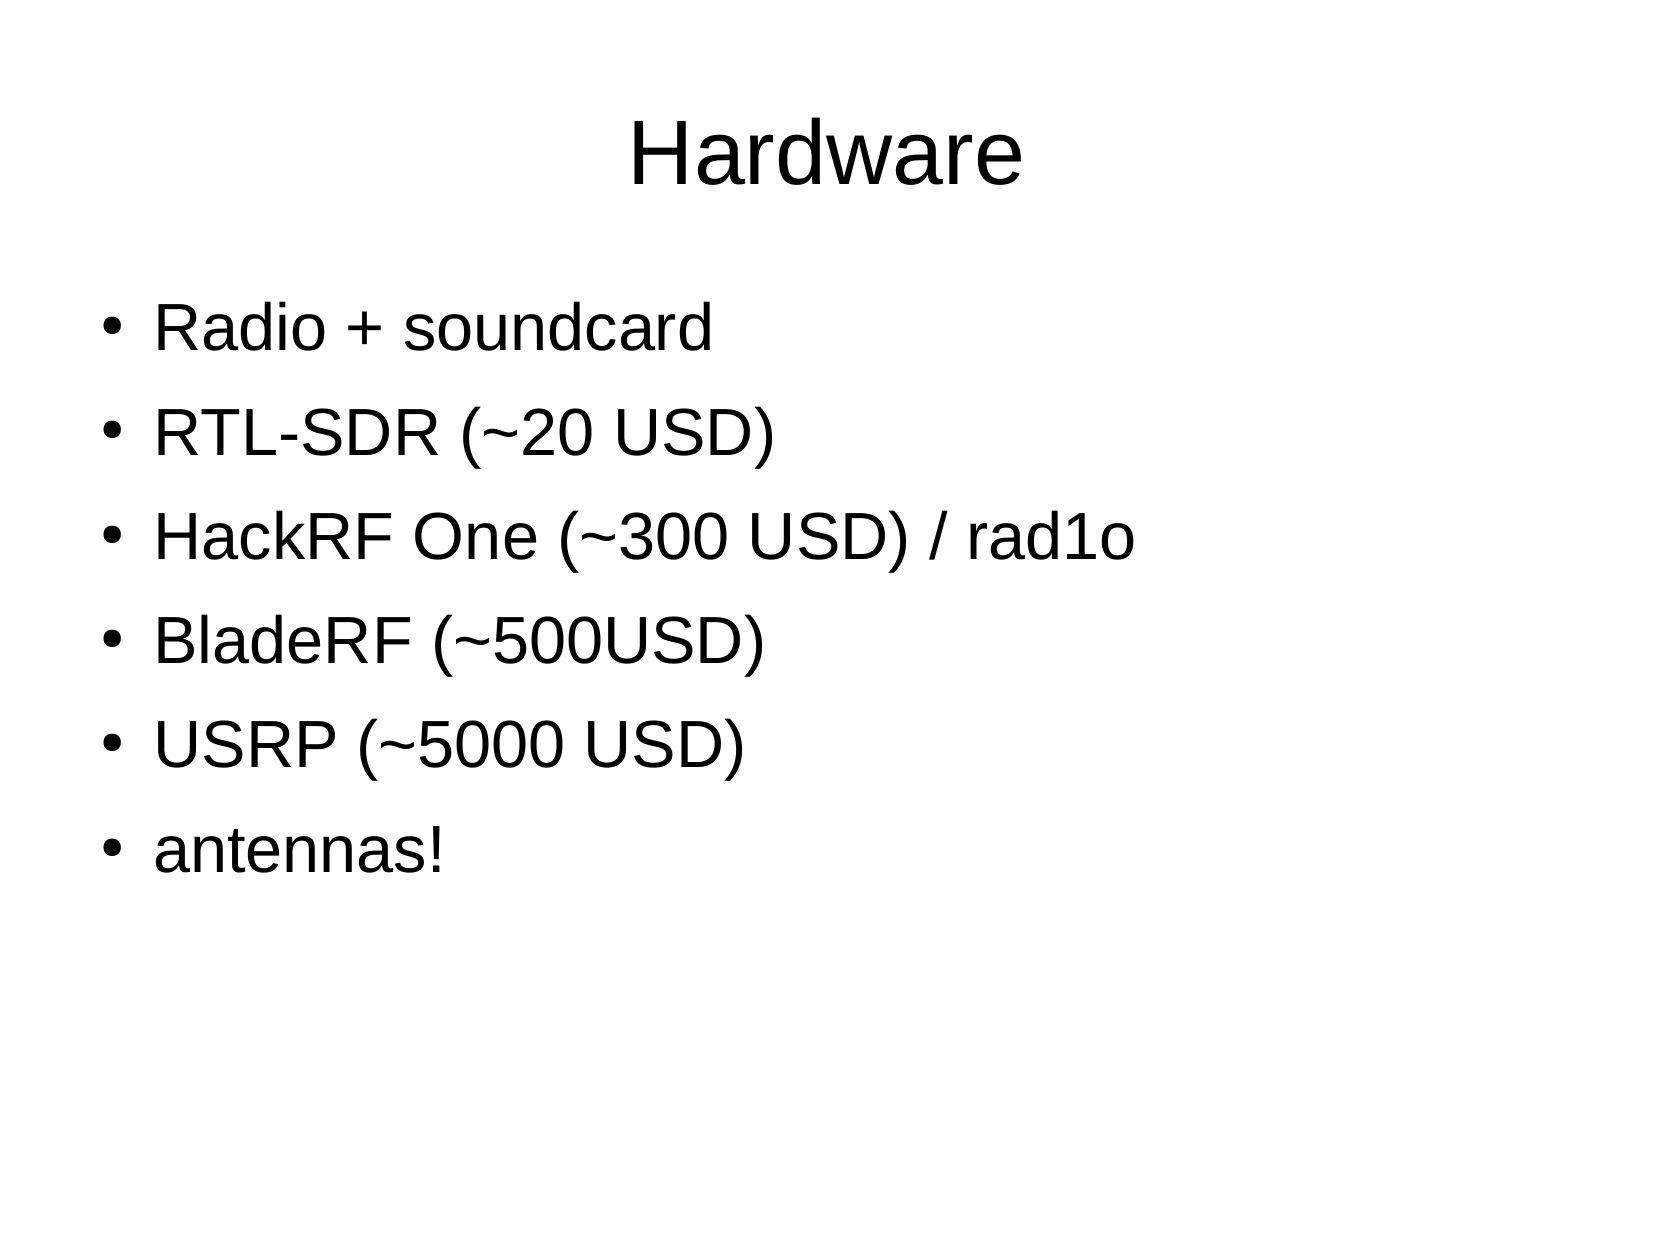

# Hardware
Radio + soundcard
RTL-SDR (~20 USD)
HackRF One (~300 USD) / rad1o
BladeRF (~500USD)
USRP (~5000 USD)
antennas!